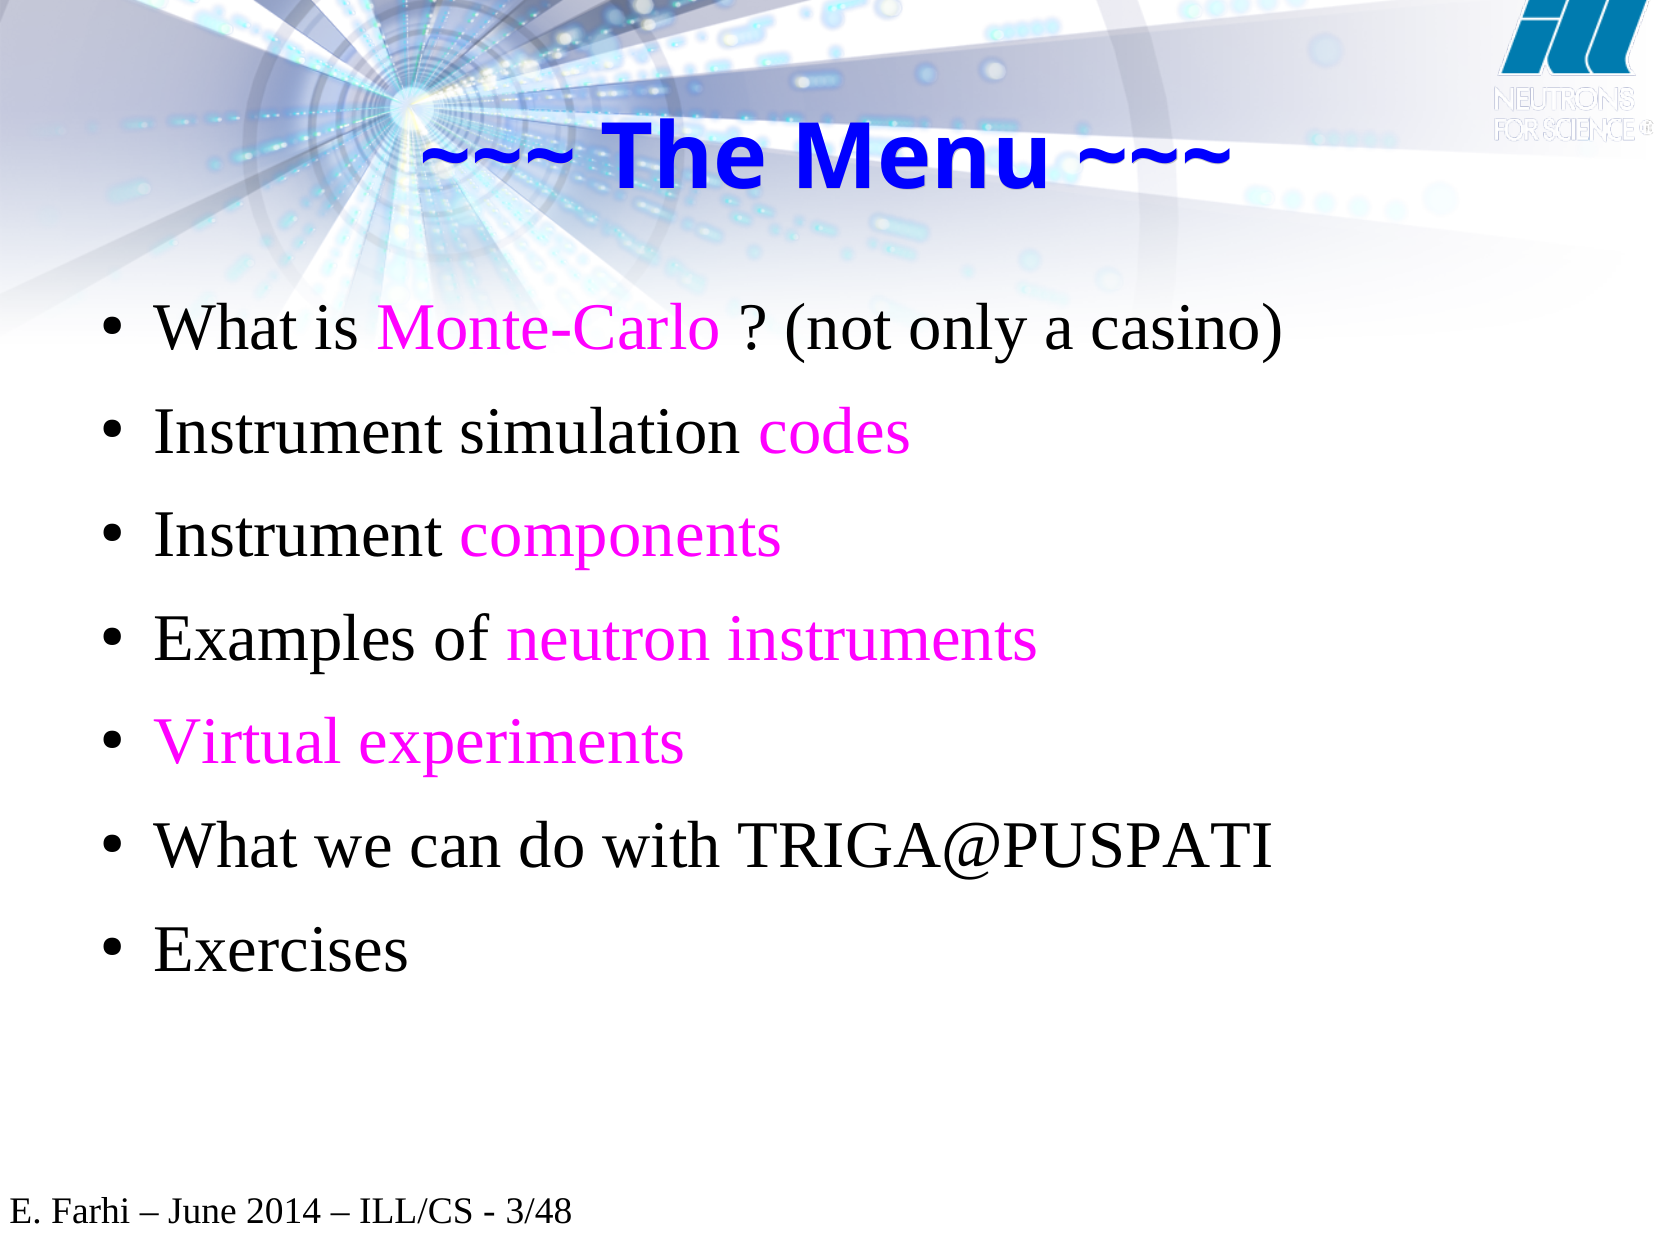

# ~~~ The Menu ~~~
What is Monte-Carlo ? (not only a casino)
Instrument simulation codes
Instrument components
Examples of neutron instruments
Virtual experiments
What we can do with TRIGA@PUSPATI
Exercises